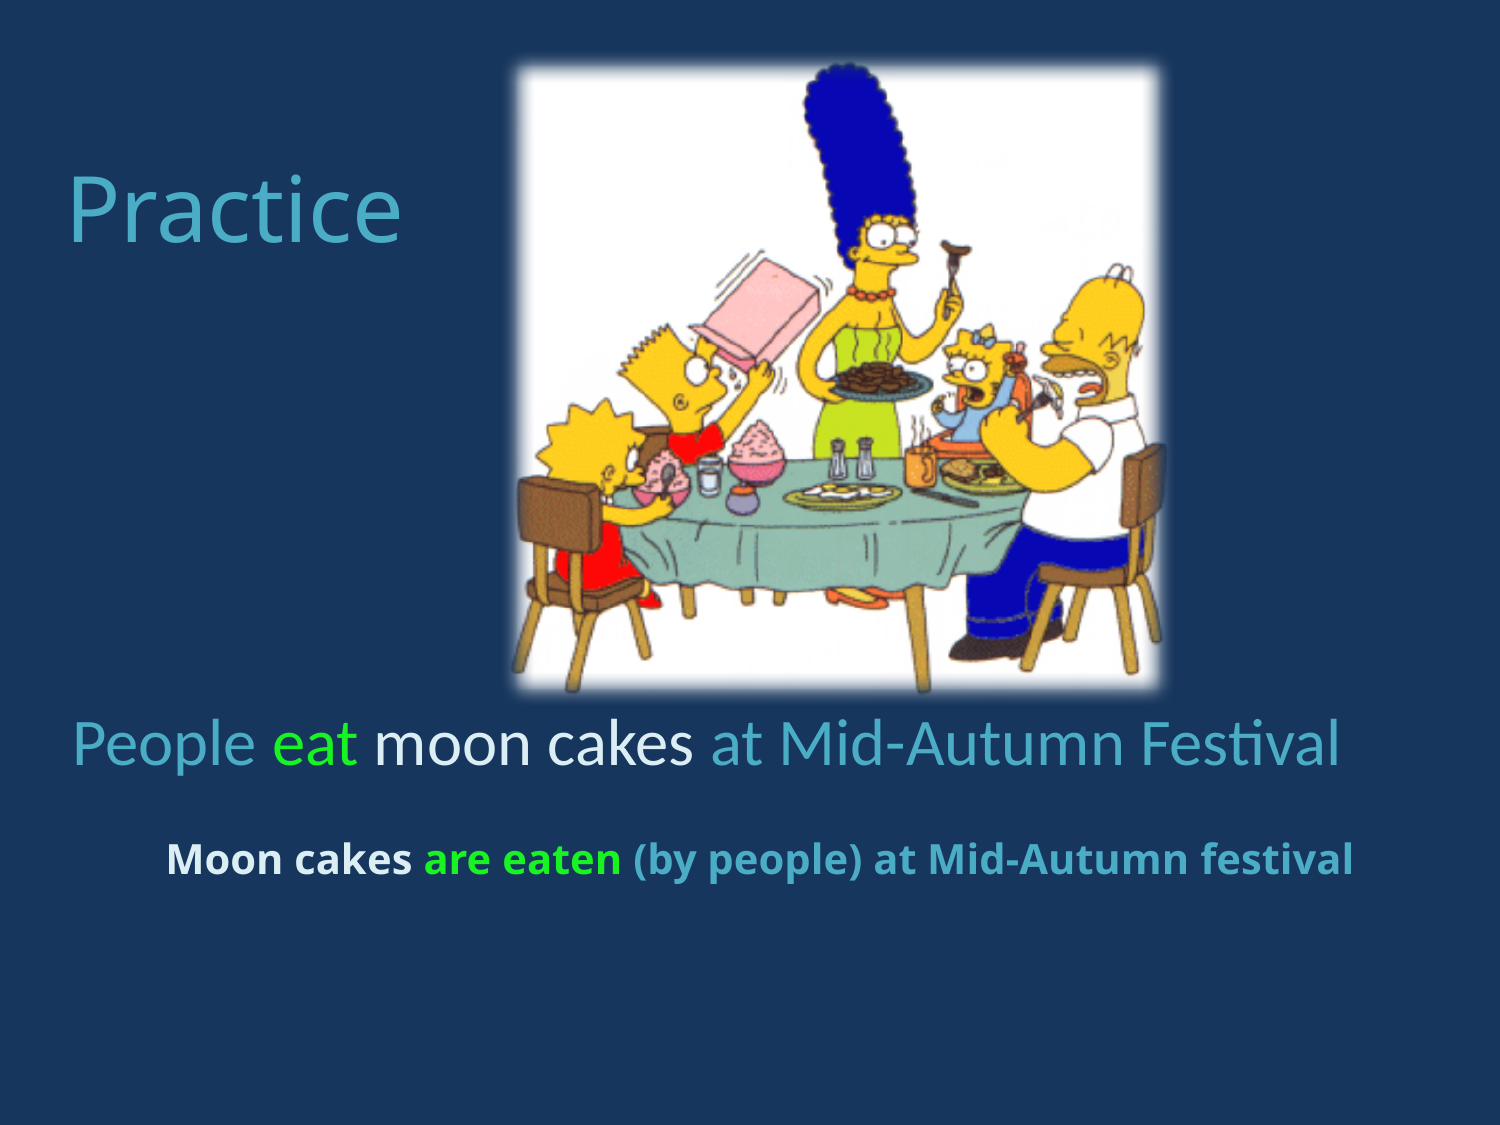

# Practice
People eat moon cakes at Mid-Autumn Festival
Moon cakes are eaten (by people) at Mid-Autumn festival